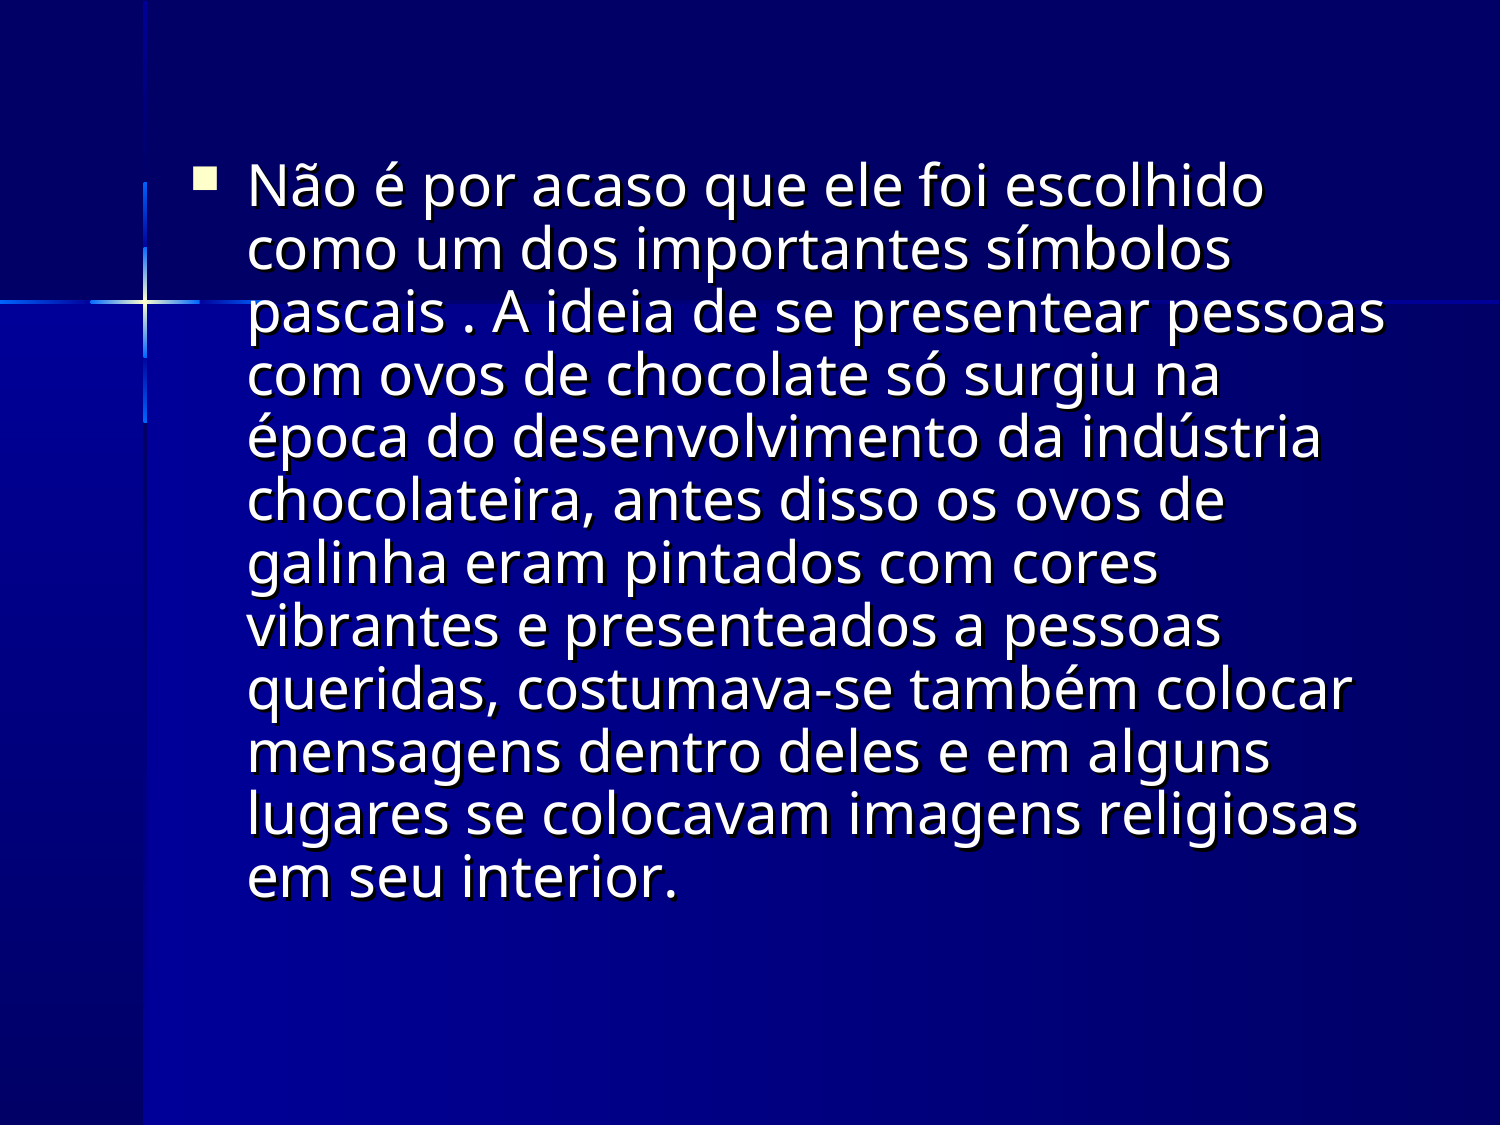

# Não é por acaso que ele foi escolhido como um dos importantes símbolos pascais . A ideia de se presentear pessoas com ovos de chocolate só surgiu na época do desenvolvimento da indústria chocolateira, antes disso os ovos de galinha eram pintados com cores vibrantes e presenteados a pessoas queridas, costumava-se também colocar mensagens dentro deles e em alguns lugares se colocavam imagens religiosas em seu interior.